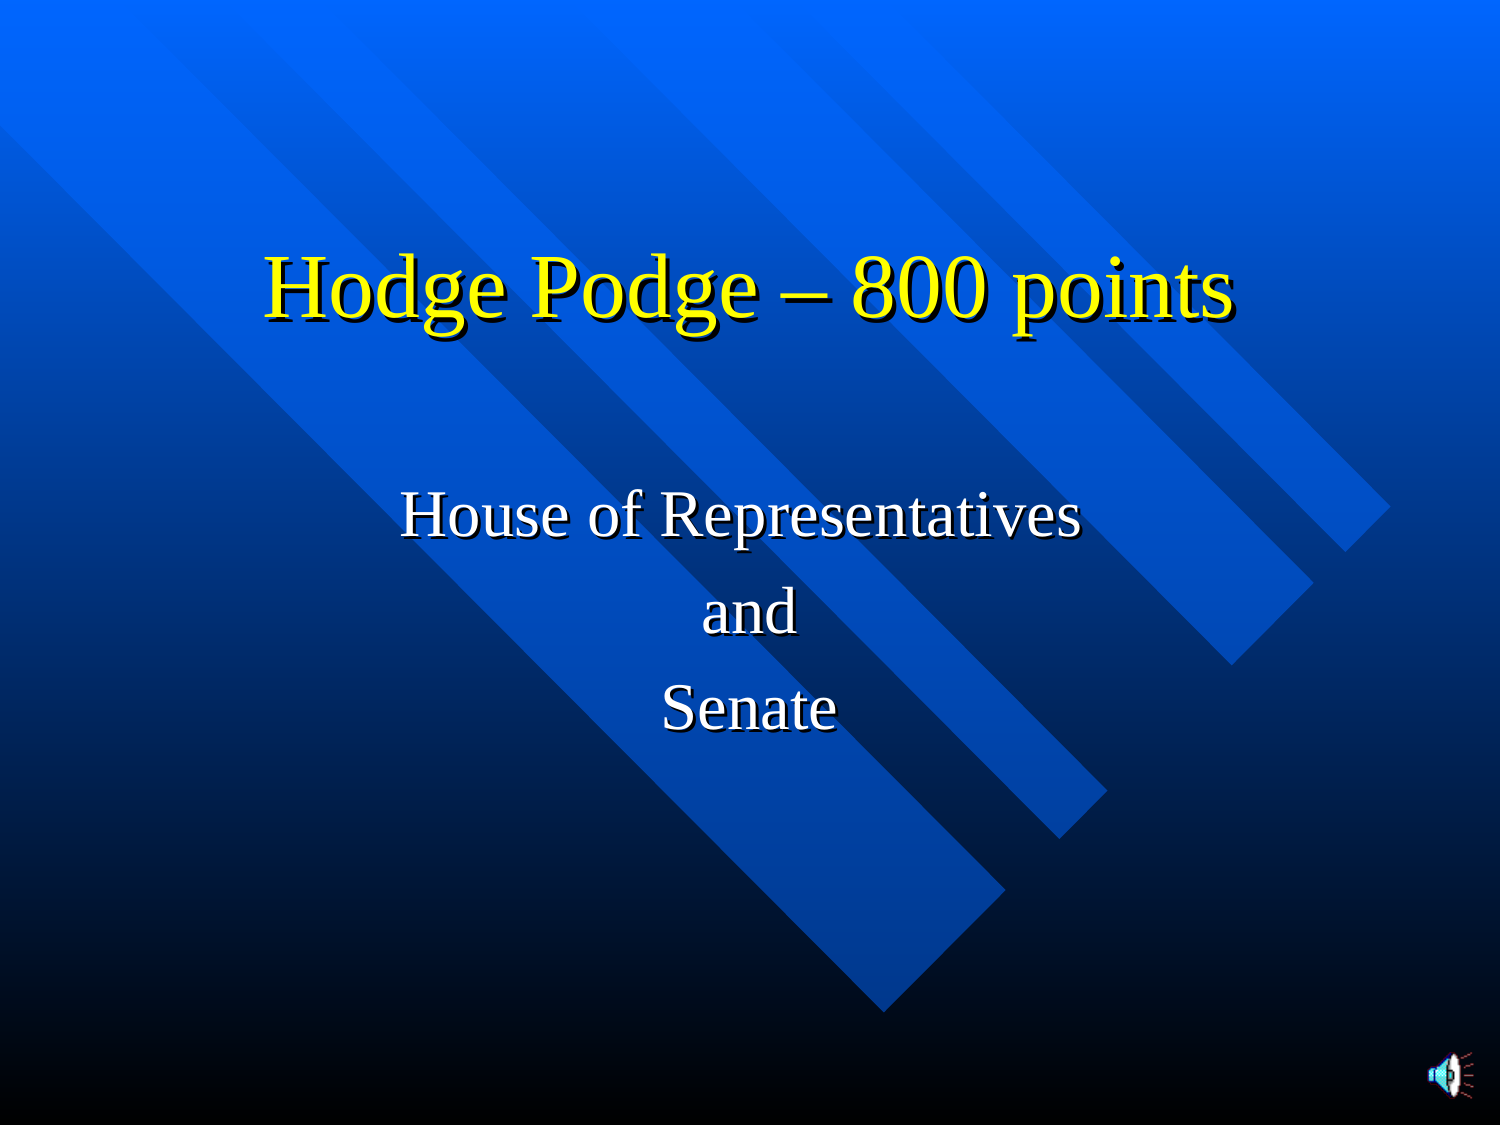

# Hodge Podge – 800 points
House of Representatives
and
Senate